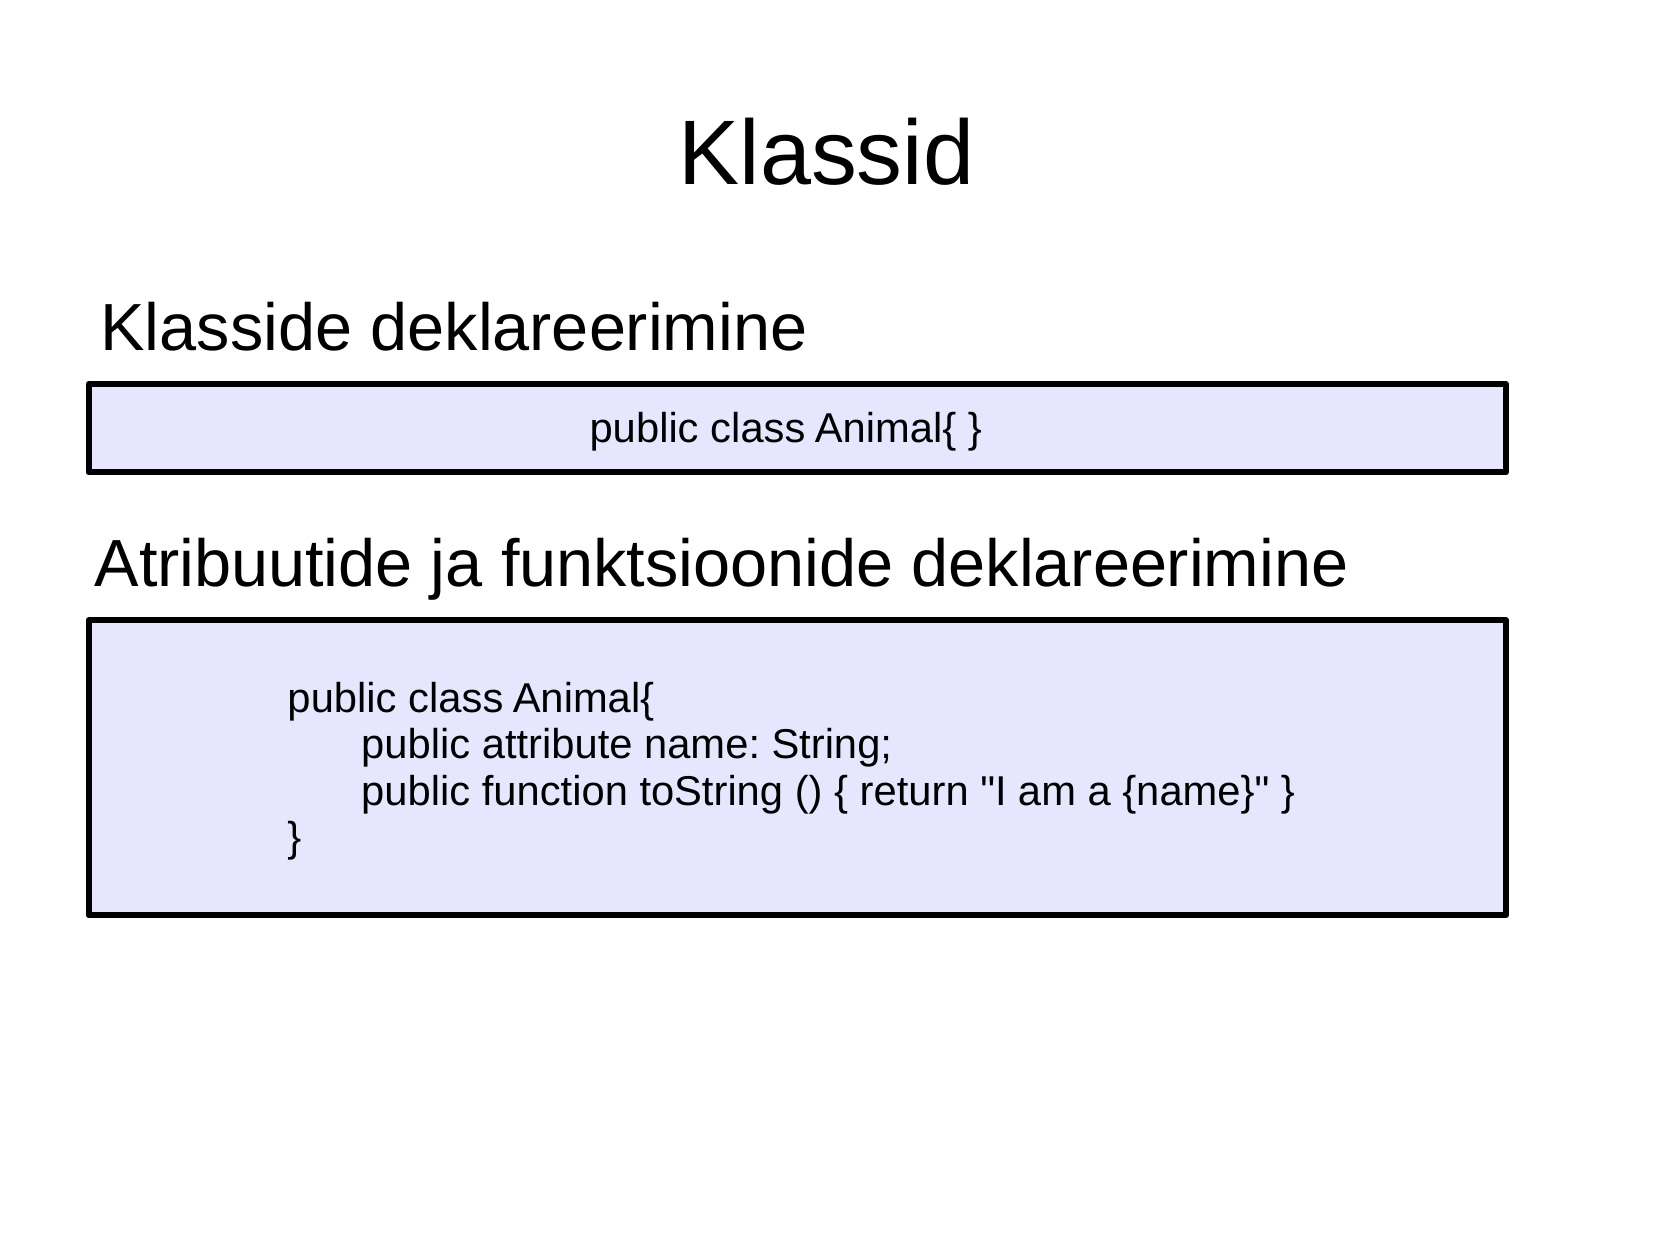

# Klassid
Klasside deklareerimine
public class Animal{ }
Atribuutide ja funktsioonide deklareerimine
public class Animal{
	public attribute name: String;
	public function toString () { return "I am a {name}" }
}